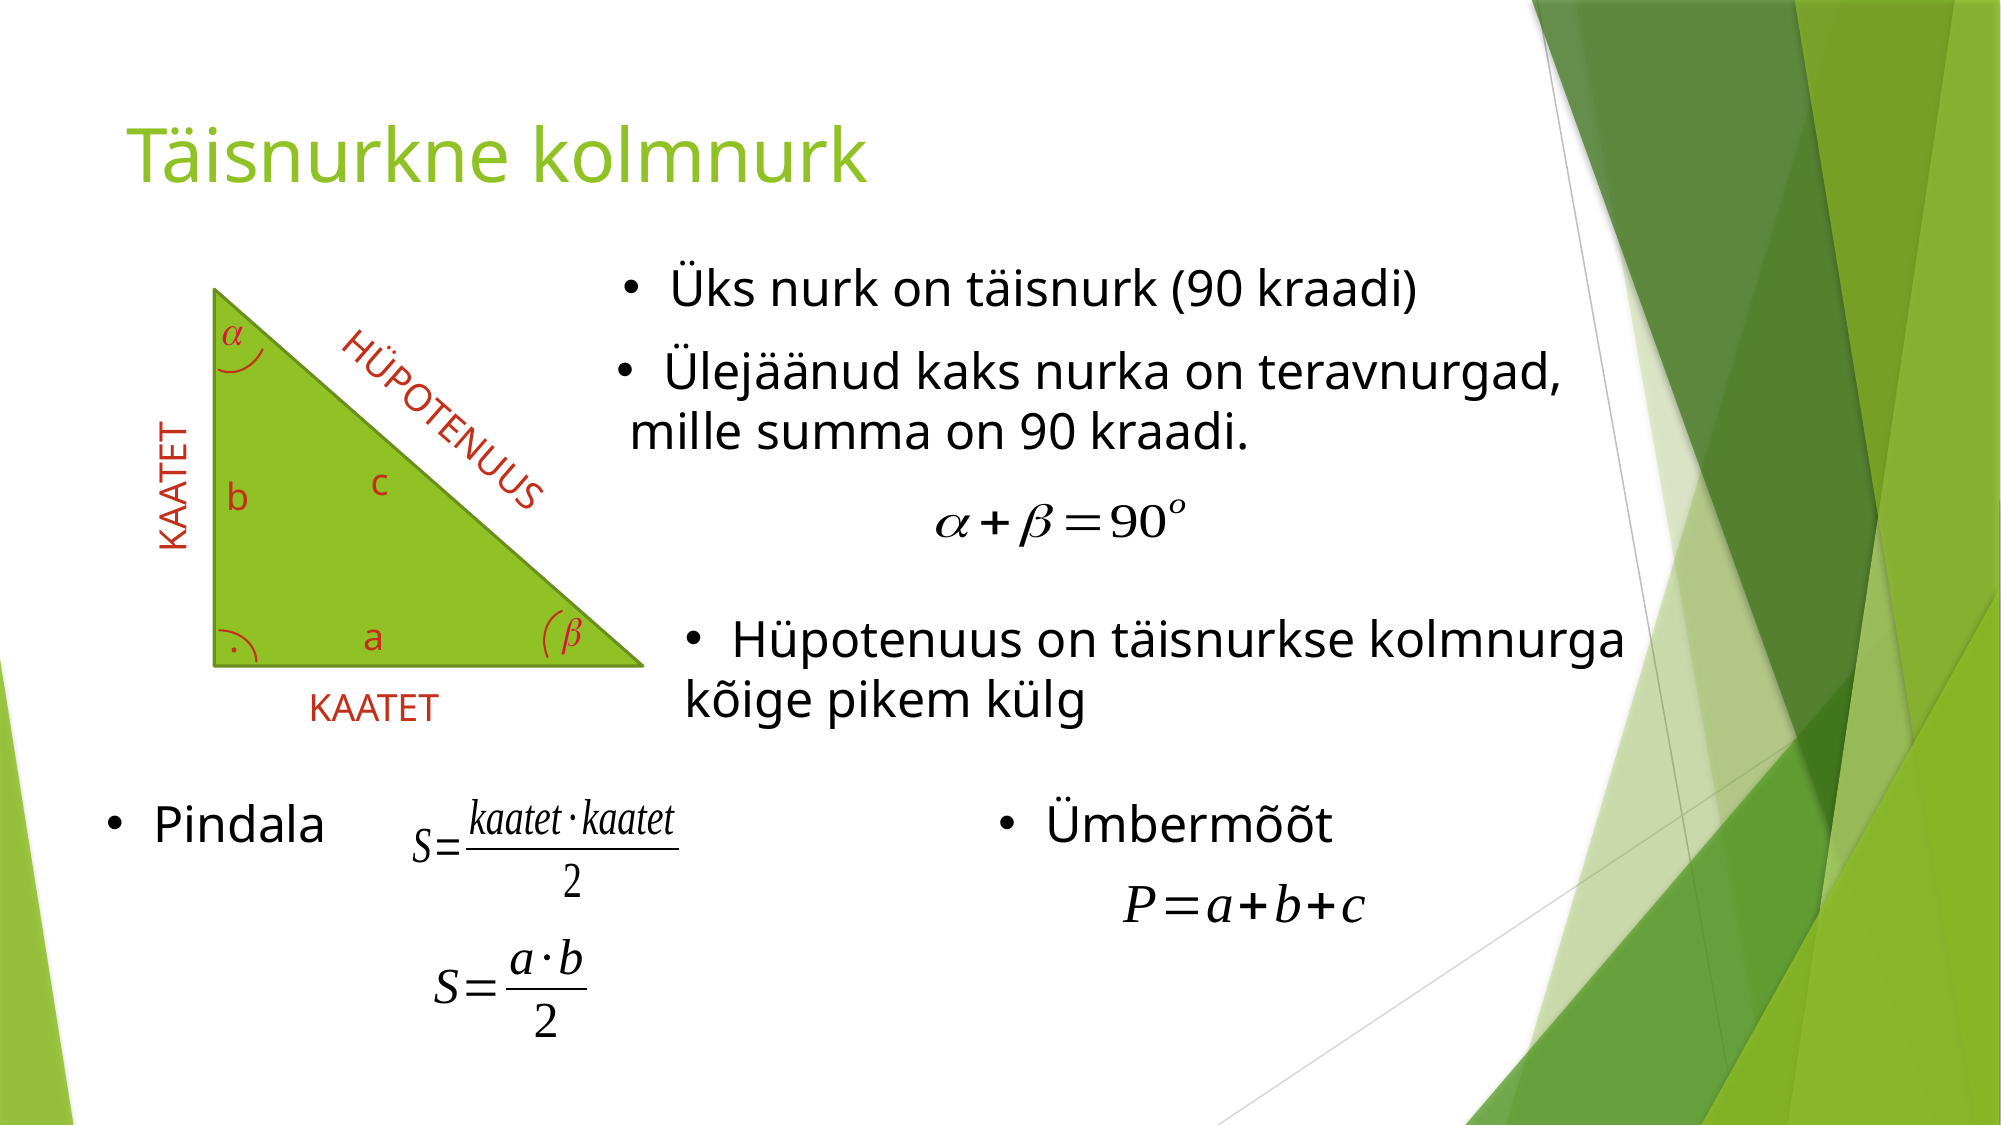

# Täisnurkne kolmnurk
Üks nurk on täisnurk (90 kraadi)
Ülejäänud kaks nurka on teravnurgad,
 mille summa on 90 kraadi.
HÜPOTENUUS
c
KAATET
b
Hüpotenuus on täisnurkse kolmnurga
kõige pikem külg
a
.
KAATET
Pindala
Ümbermõõt